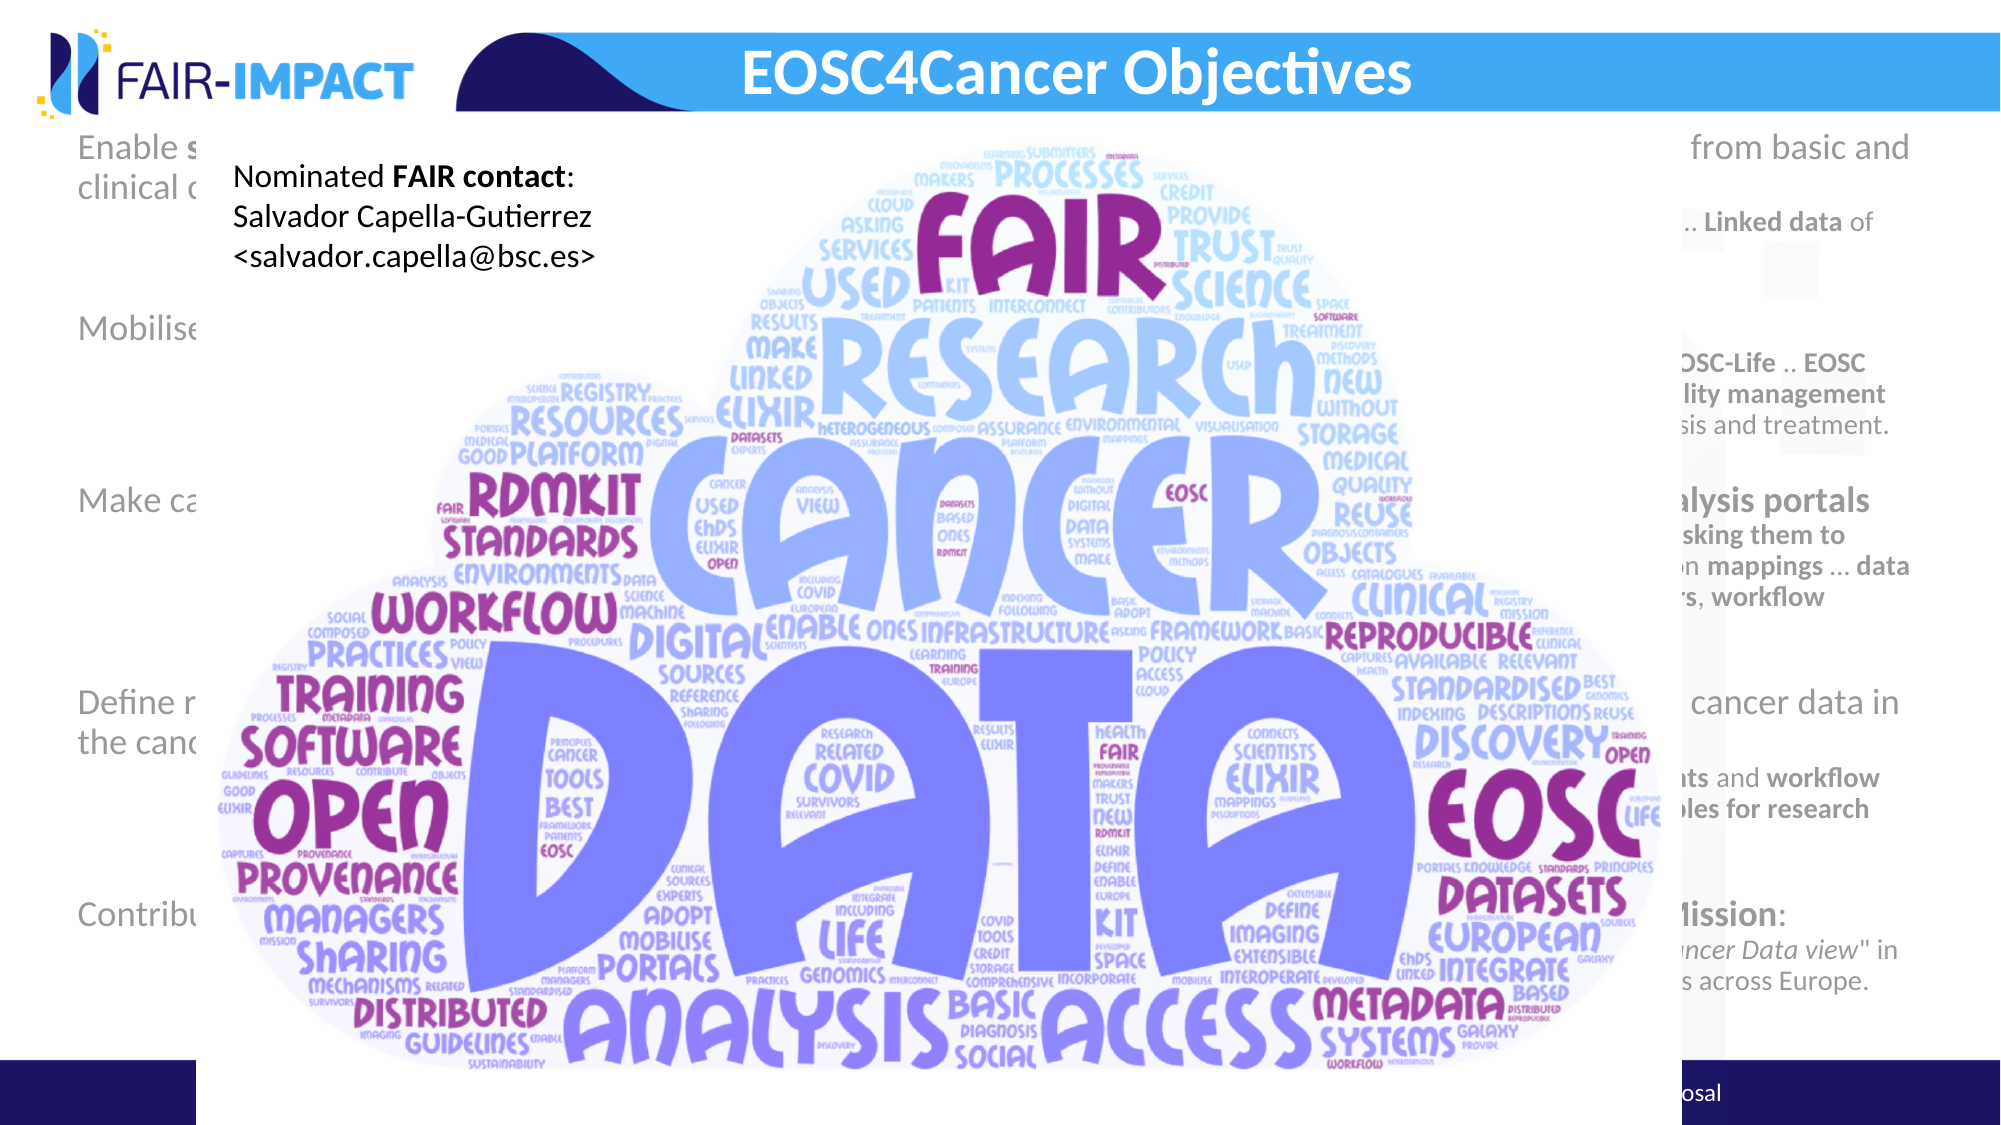

# EOSC4Cancer Objectives
Enable storage, access, sharing, analysis and processing of research data and other digital research objects from basic and clinical cancer research.
… registry of available data … metadata descriptions and access mechanisms … Data discovery services across data sources. … Linked data of European research infrastructure …
Mobilise, interconnect and interoperate datasets relevant to cancer research.
… discovery, access and reuse of cancer data (genomics, medical/imaging data, environmental/social data, clinical data) … EOSC-Life .. EOSC open science practices, ... open infrastructure of data processing, workflows.. distributed heterogeneous environments, quality management and provenance standards, provide reproducibility assurance. … incorporate FAIR and open data in cancer research, diagnosis and treatment.
Make cancer research data and analysis systems accessible to clinical scientists in the most used cancer analysis portals
... cancer-related knowledge resources and catalogues integrated into data analysis and visualisation platforms ... without asking them to adopt new systems … open and extensible metadata framework ... comprehensive indexing of the cancer resources based on mappings … data and analysis framework for researchers, policy-makers and patients/survivors ... trust in results and credit to data submitters, workflow contributors and resources. ... reproducible and trusted data analysis processes … virtual research environments
Define reference workflows and integrate digital tools, including Machine Learning ones, for the analysis of cancer data in the cancer analysis portals
Access data using open standardised methods, … Infrastructure for data analysis composed of Virtual Research Environments and workflow managers (Galaxy) ... software containers developed following ELIXIR Research Software Best Practices and the FAIR principles for research software … sustainability of the EOSC4Cancer software and guidelines
Contribute to European Health Data Space (EHDS), European Open Science Cloud (EOSC) and the Cancer Mission:
 … Guidelines/procedures for FAIR data management and access. ... European COVID-19 Data Platform and BY-COVID ... "Cancer Data view" in ELIXIR Research Data management Kit (RDMkit) that captures good practices, training resources and connects to data experts across Europe.
Nominated FAIR contact:
Salvador Capella-Gutierrez
<salvador.capella@bsc.es>
Source: EOSC4Cancer proposal